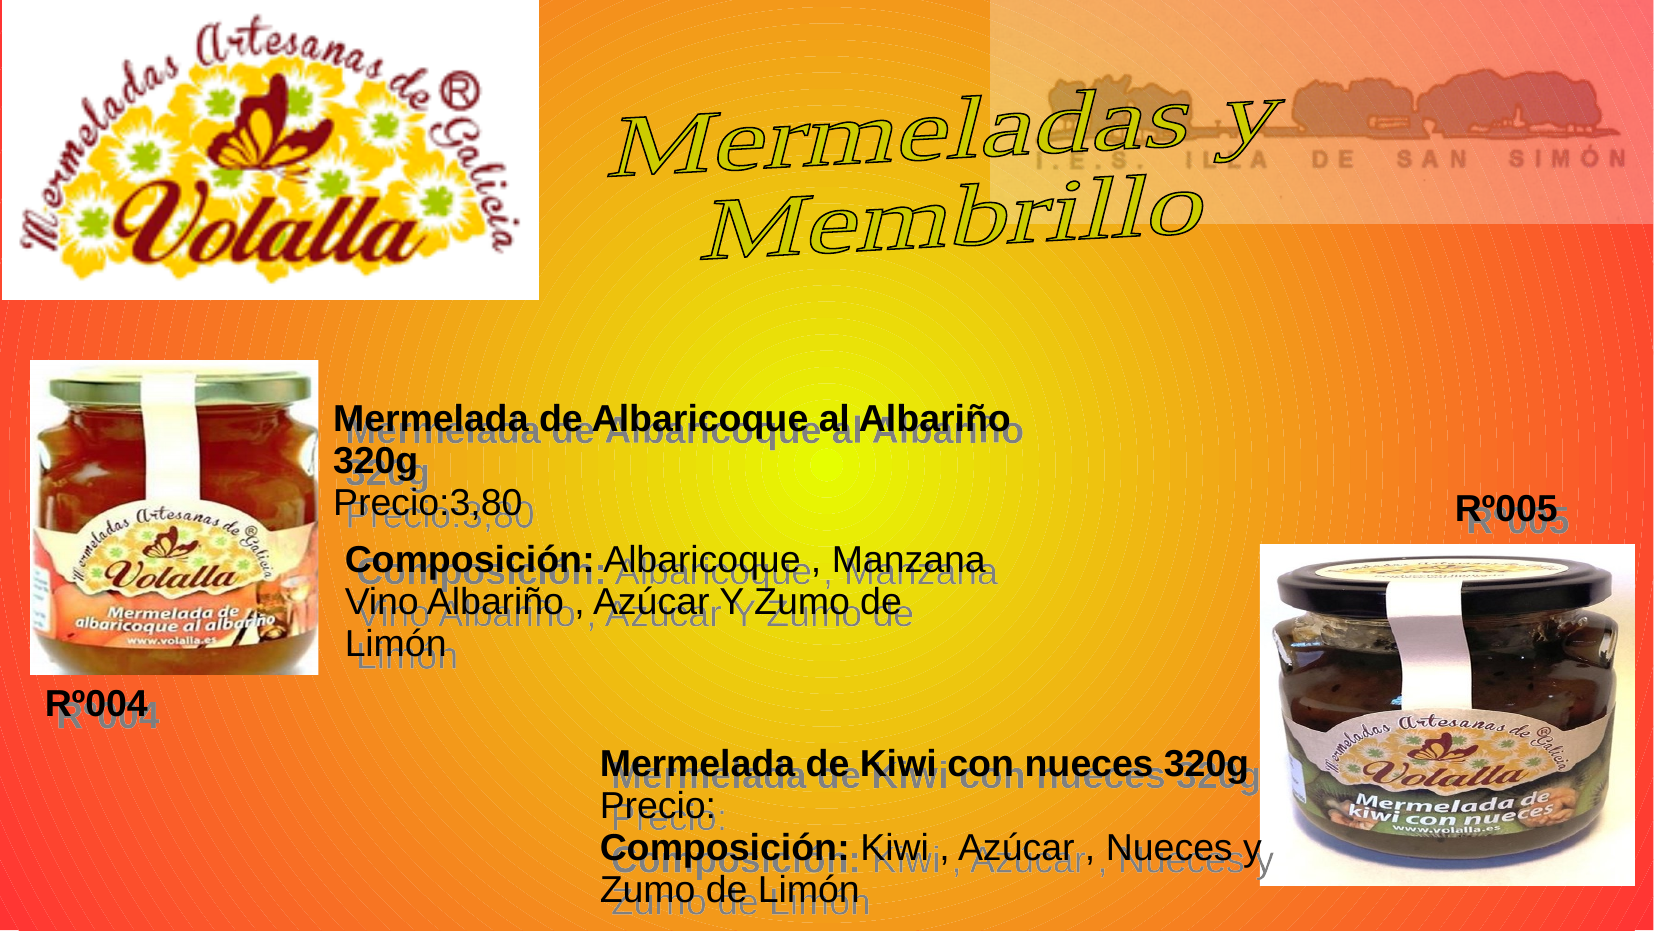

Mermeladas y
 Membrillo
Mermelada de Albaricoque al Albariño 320g
Precio:3,80
Rº005
Composición: Albaricoque , Manzana
Vino Albariño , Azúcar Y Zumo de Limón
Rº004
Mermelada de Kiwi con nueces 320g
Precio:
Composición: Kiwi , Azúcar , Nueces y Zumo de Limón